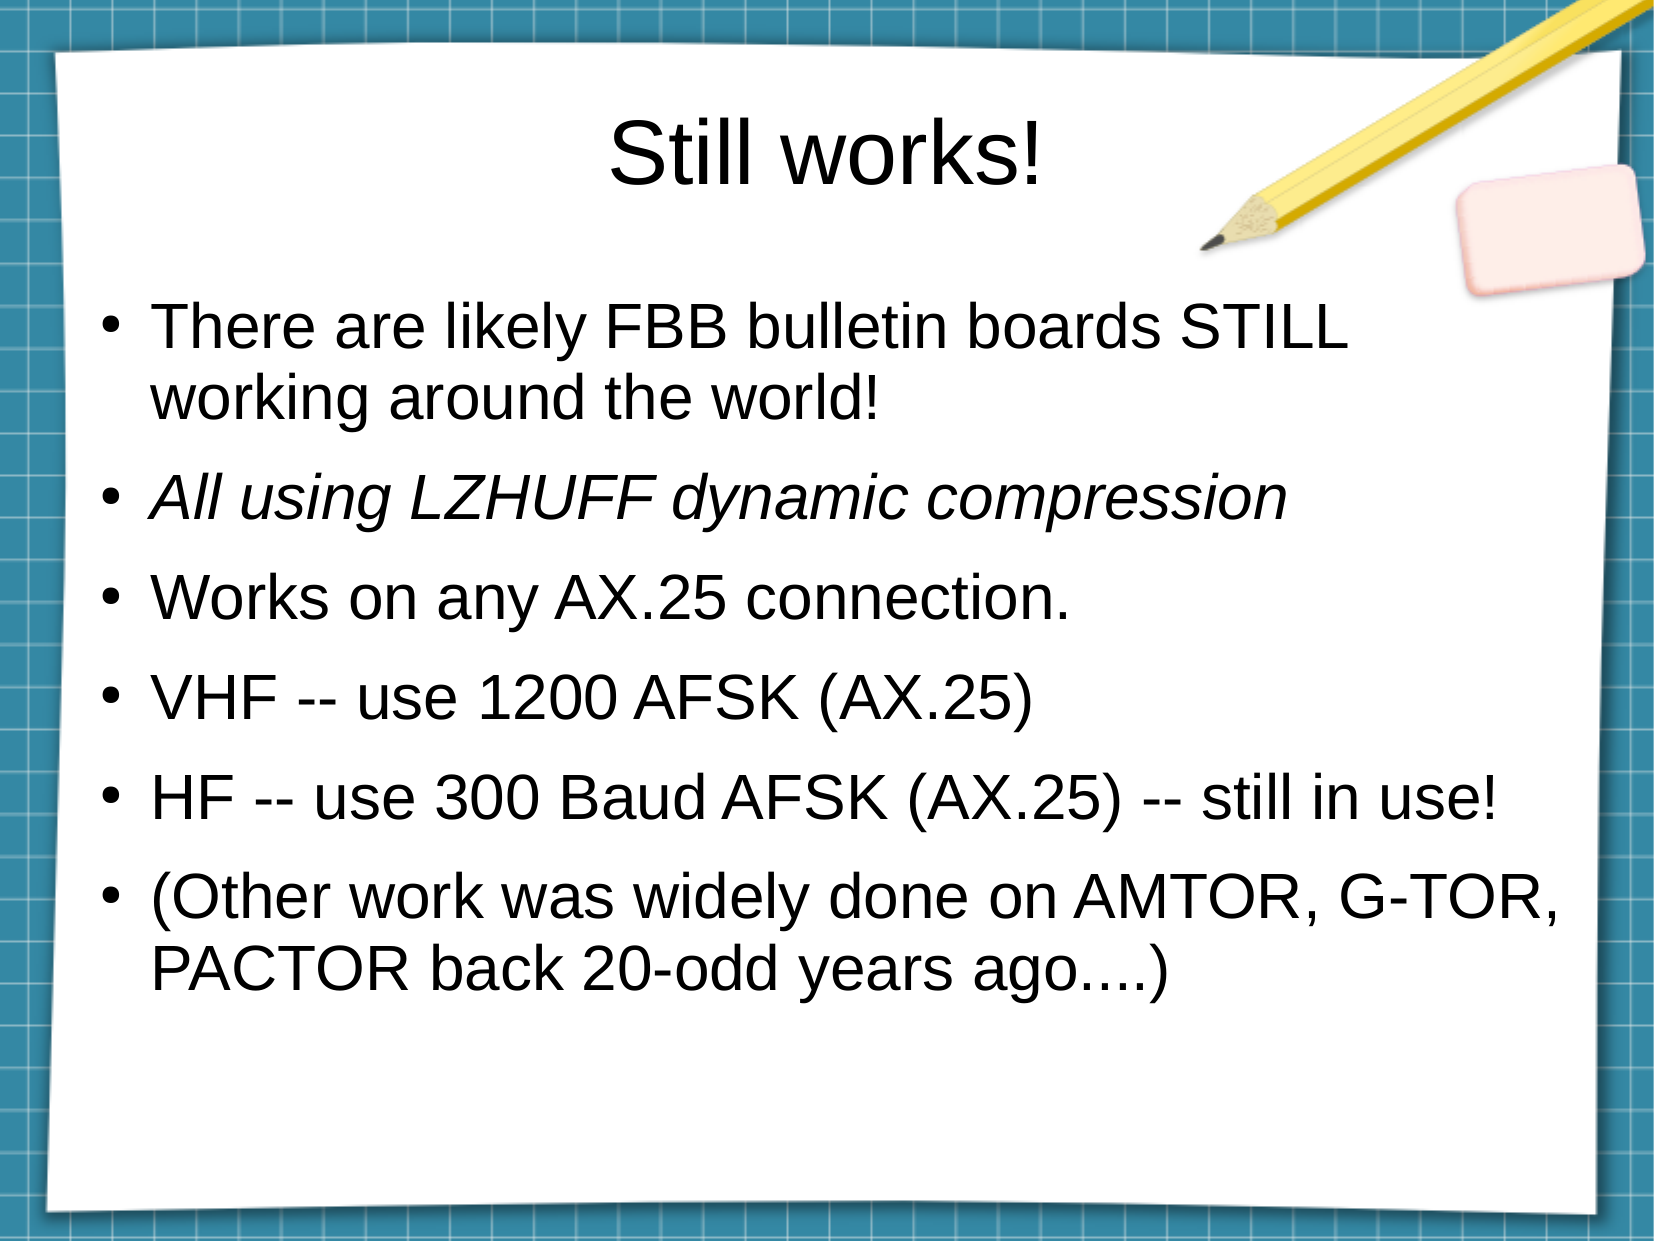

# Still works!
There are likely FBB bulletin boards STILL working around the world!
All using LZHUFF dynamic compression
Works on any AX.25 connection.
VHF -- use 1200 AFSK (AX.25)
HF -- use 300 Baud AFSK (AX.25) -- still in use!
(Other work was widely done on AMTOR, G-TOR, PACTOR back 20-odd years ago....)